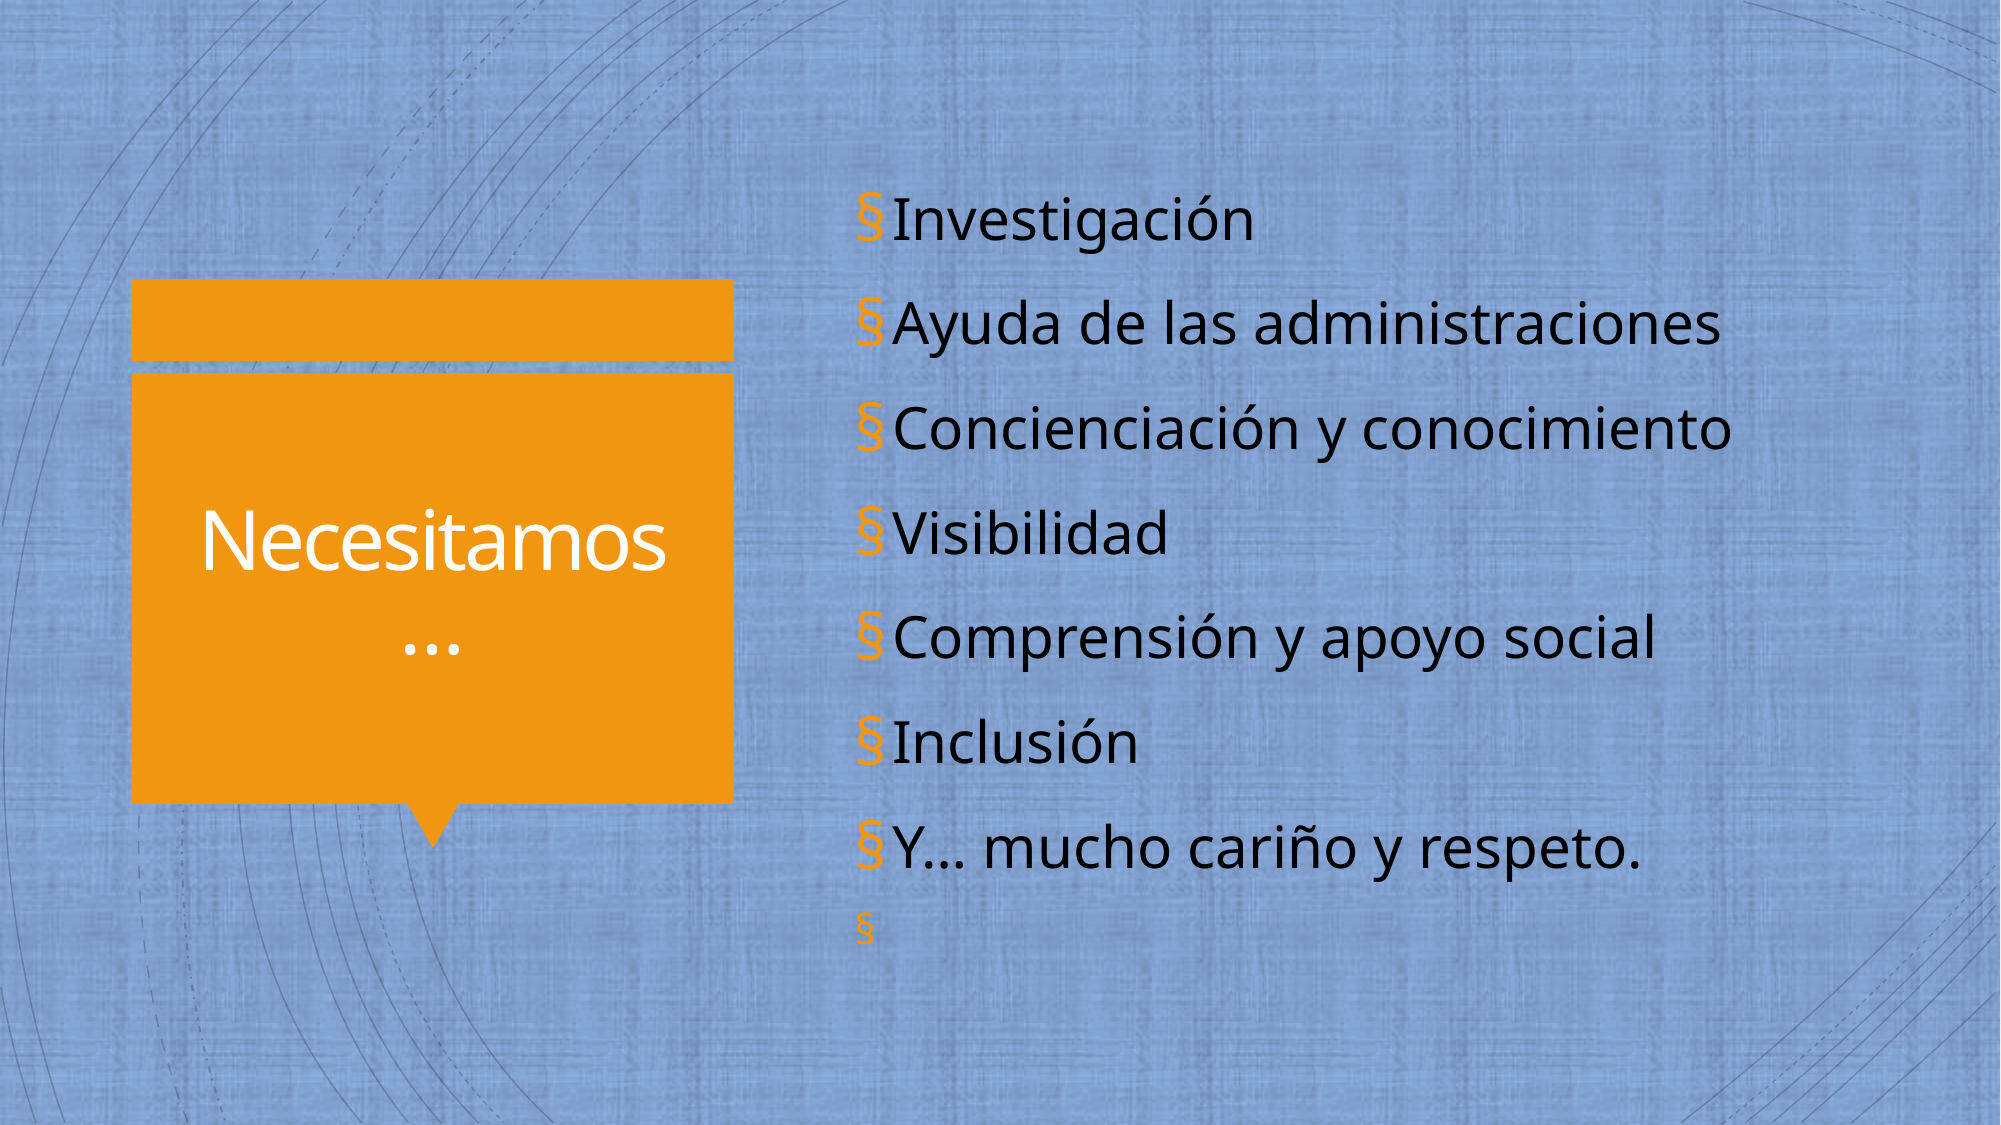

Investigación
Ayuda de las administraciones
Concienciación y conocimiento
Visibilidad
Comprensión y apoyo social
Inclusión
Y… mucho cariño y respeto.
# Necesitamos…